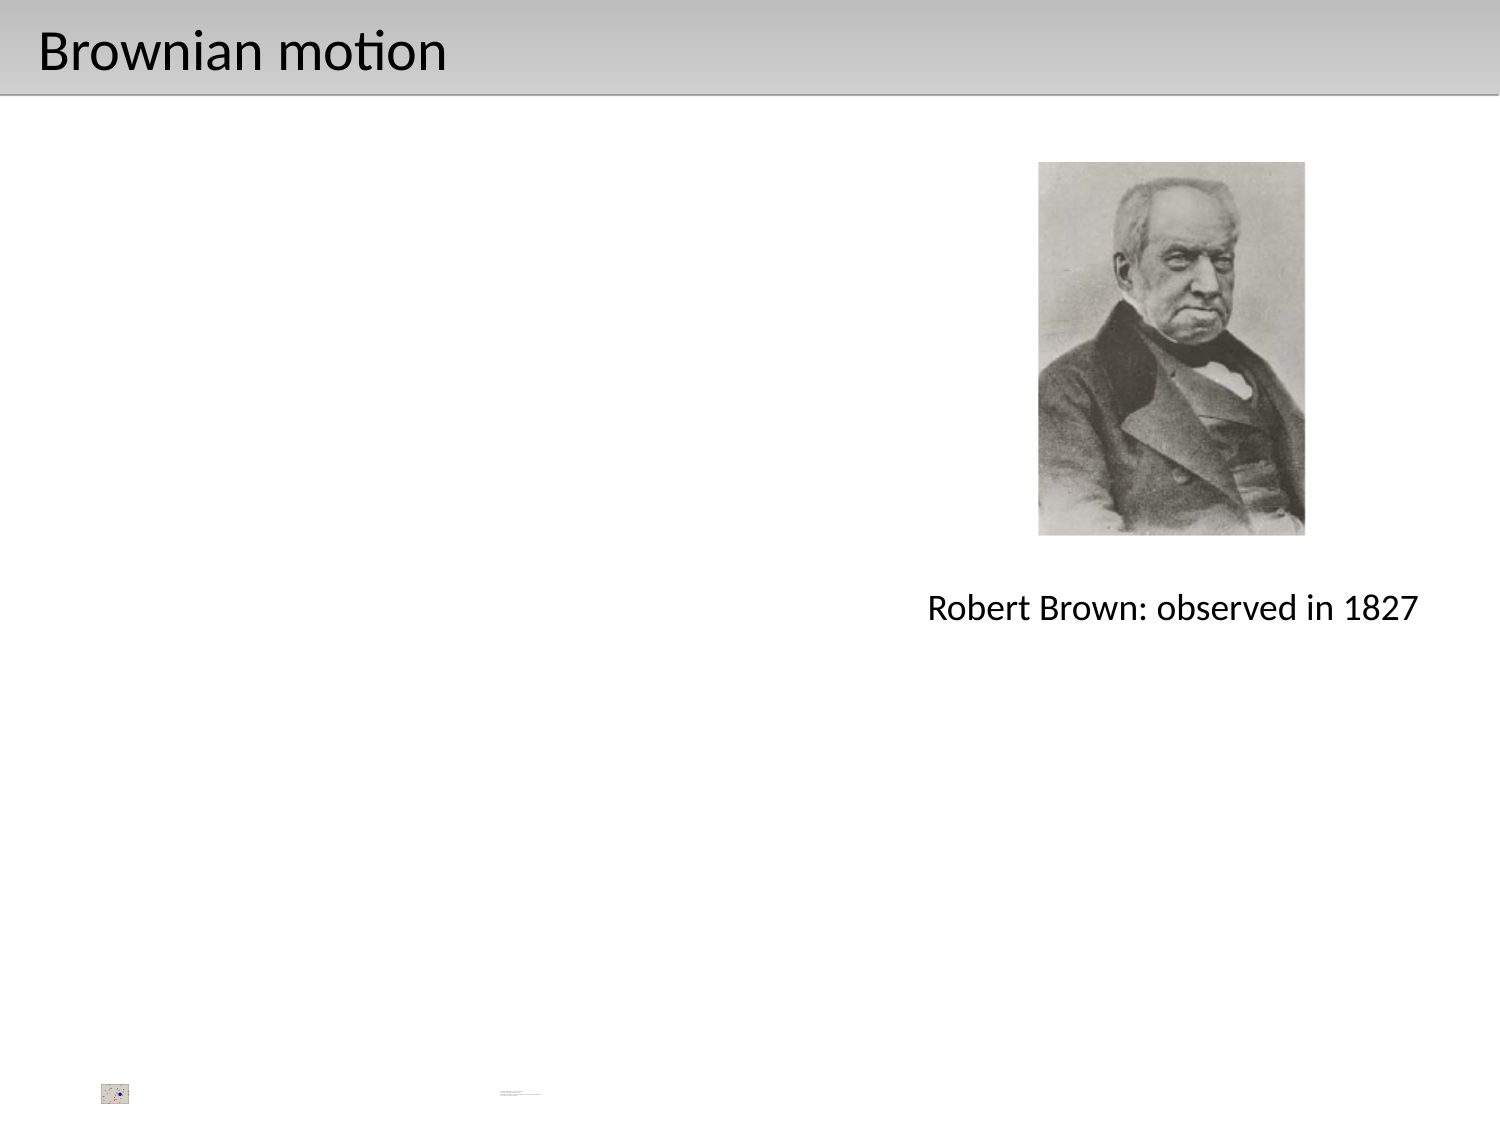

# Brownian motion
Robert Brown: observed in 1827
Tiny solvent molecules interacting with the colloid through collisions
Colloid mass much larger than the mass of solvent molecules
While the effect of each single collision is almost negligible, the large number of them gives rise to macroscopic observable motion
Brownian motion is thus driven by thermal energy